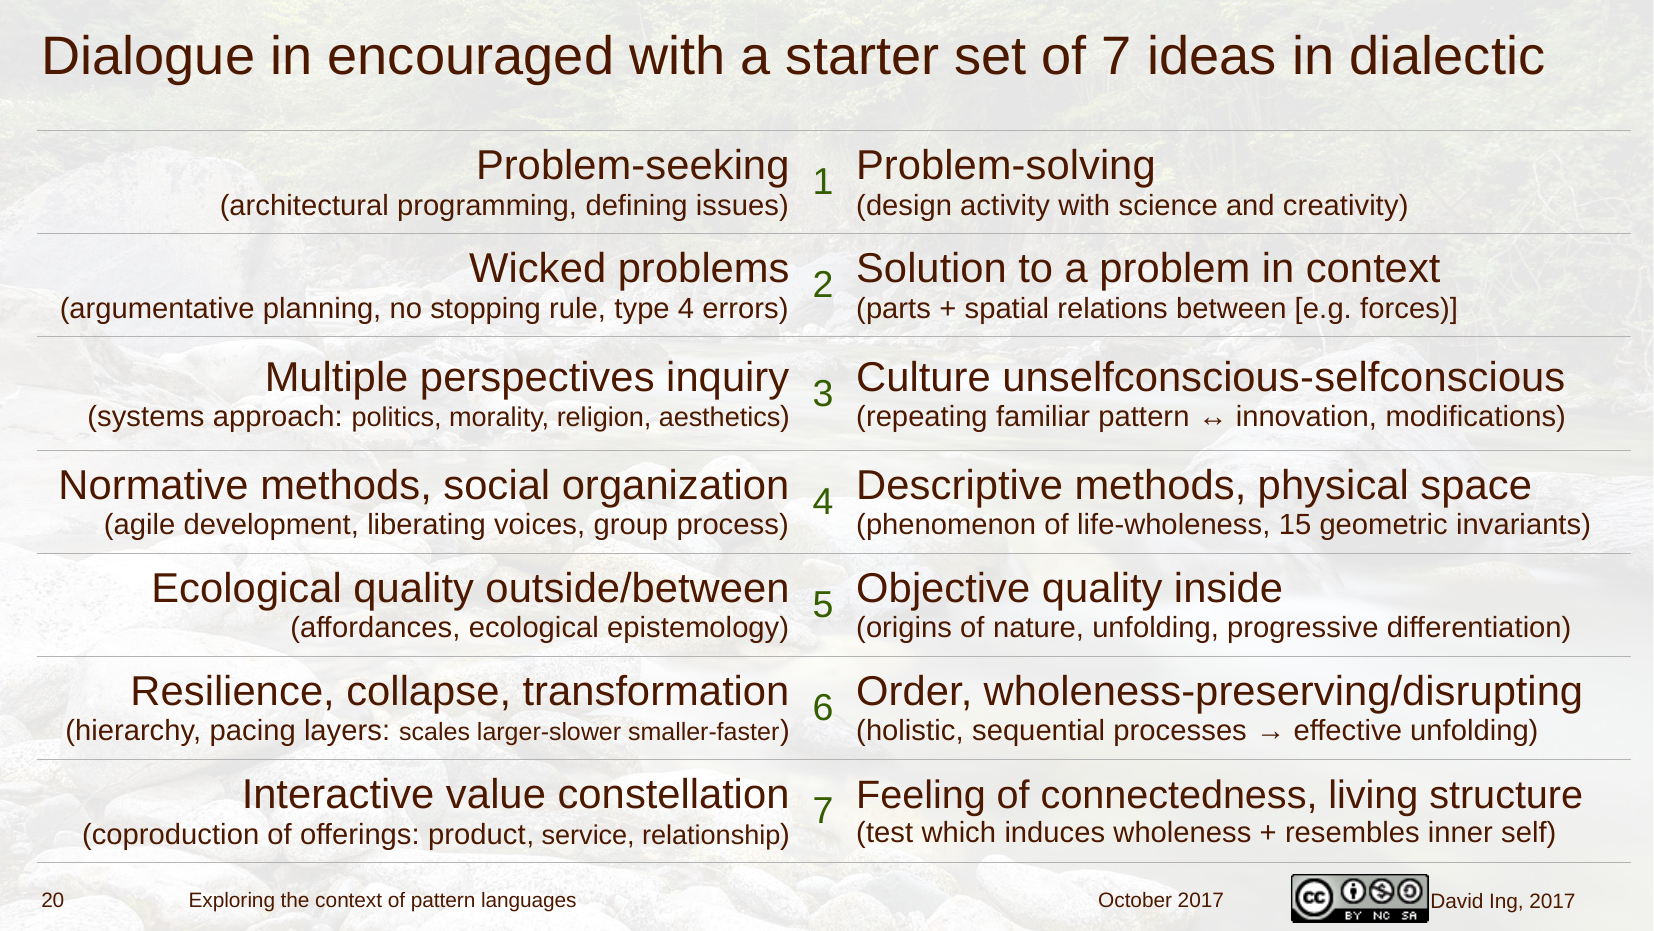

# Dialogue in encouraged with a starter set of 7 ideas in dialectic
| Problem-seeking (architectural programming, defining issues) | 1 | Problem-solving (design activity with science and creativity) |
| --- | --- | --- |
| Wicked problems (argumentative planning, no stopping rule, type 4 errors) | 2 | Solution to a problem in context (parts + spatial relations between [e.g. forces)] |
| Multiple perspectives inquiry (systems approach: politics, morality, religion, aesthetics) | 3 | Culture unselfconscious-selfconscious (repeating familiar pattern ↔ innovation, modifications) |
| Normative methods, social organization (agile development, liberating voices, group process) | 4 | Descriptive methods, physical space (phenomenon of life-wholeness, 15 geometric invariants) |
| Ecological quality outside/between (affordances, ecological epistemology) | 5 | Objective quality inside (origins of nature, unfolding, progressive differentiation) |
| Resilience, collapse, transformation (hierarchy, pacing layers: scales larger-slower smaller-faster) | 6 | Order, wholeness-preserving/disrupting (holistic, sequential processes → effective unfolding) |
| Interactive value constellation (coproduction of offerings: product, service, relationship) | 7 | Feeling of connectedness, living structure (test which induces wholeness + resembles inner self) |
Exploring the context of pattern languages
October 2017
20